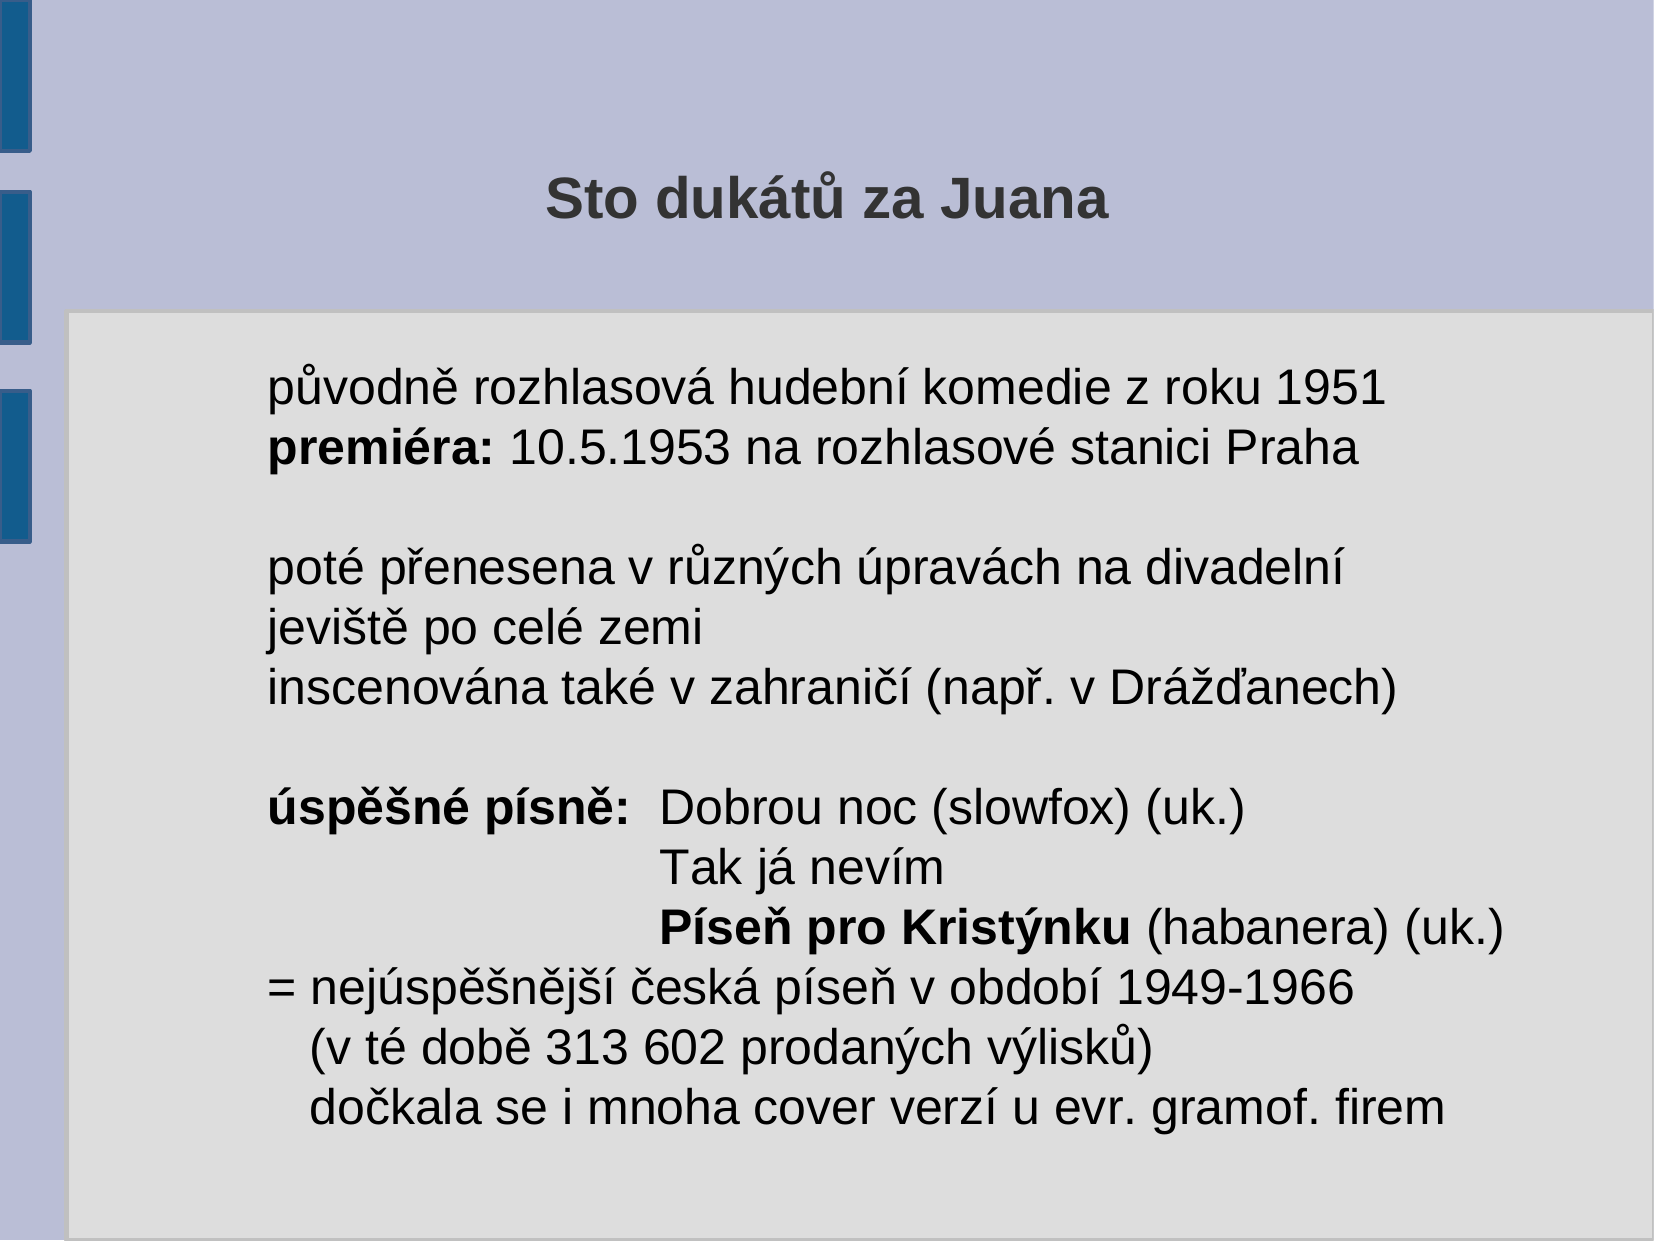

# Sto dukátů za Juana
 původně rozhlasová hudební komedie z roku 1951
 premiéra: 10.5.1953 na rozhlasové stanici Praha
 poté přenesena v různých úpravách na divadelní
 jeviště po celé zemi
 inscenována také v zahraničí (např. v Drážďanech)
 úspěšné písně: Dobrou noc (slowfox) (uk.)
 Tak já nevím
 Píseň pro Kristýnku (habanera) (uk.)
 = nejúspěšnější česká píseň v období 1949-1966
 (v té době 313 602 prodaných výlisků)
 dočkala se i mnoha cover verzí u evr. gramof. firem